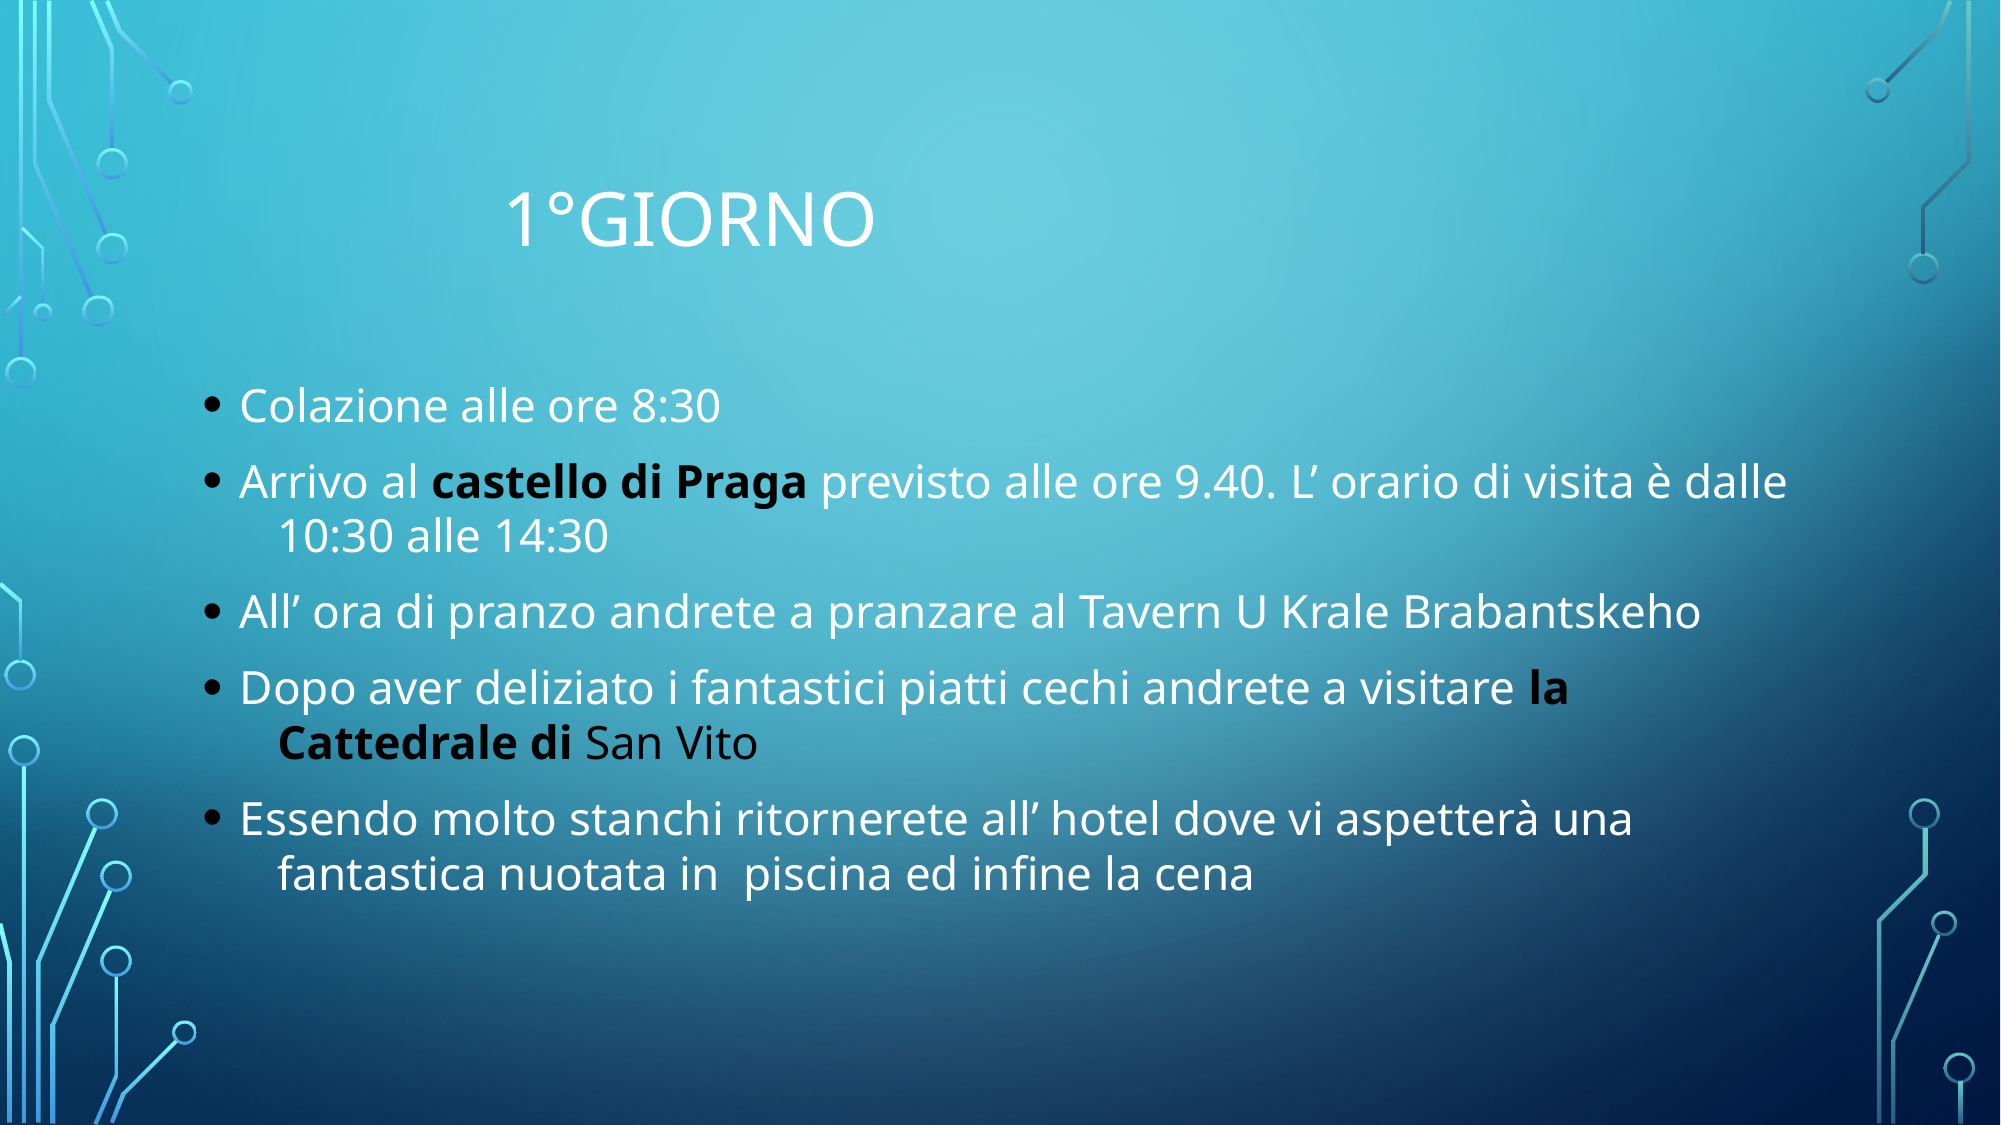

# 1°giorno
Colazione alle ore 8:30
Arrivo al castello di Praga previsto alle ore 9.40. L’ orario di visita è dalle 10:30 alle 14:30
All’ ora di pranzo andrete a pranzare al Tavern U Krale Brabantskeho
Dopo aver deliziato i fantastici piatti cechi andrete a visitare la Cattedrale di San Vito
Essendo molto stanchi ritornerete all’ hotel dove vi aspetterà una fantastica nuotata in piscina ed infine la cena